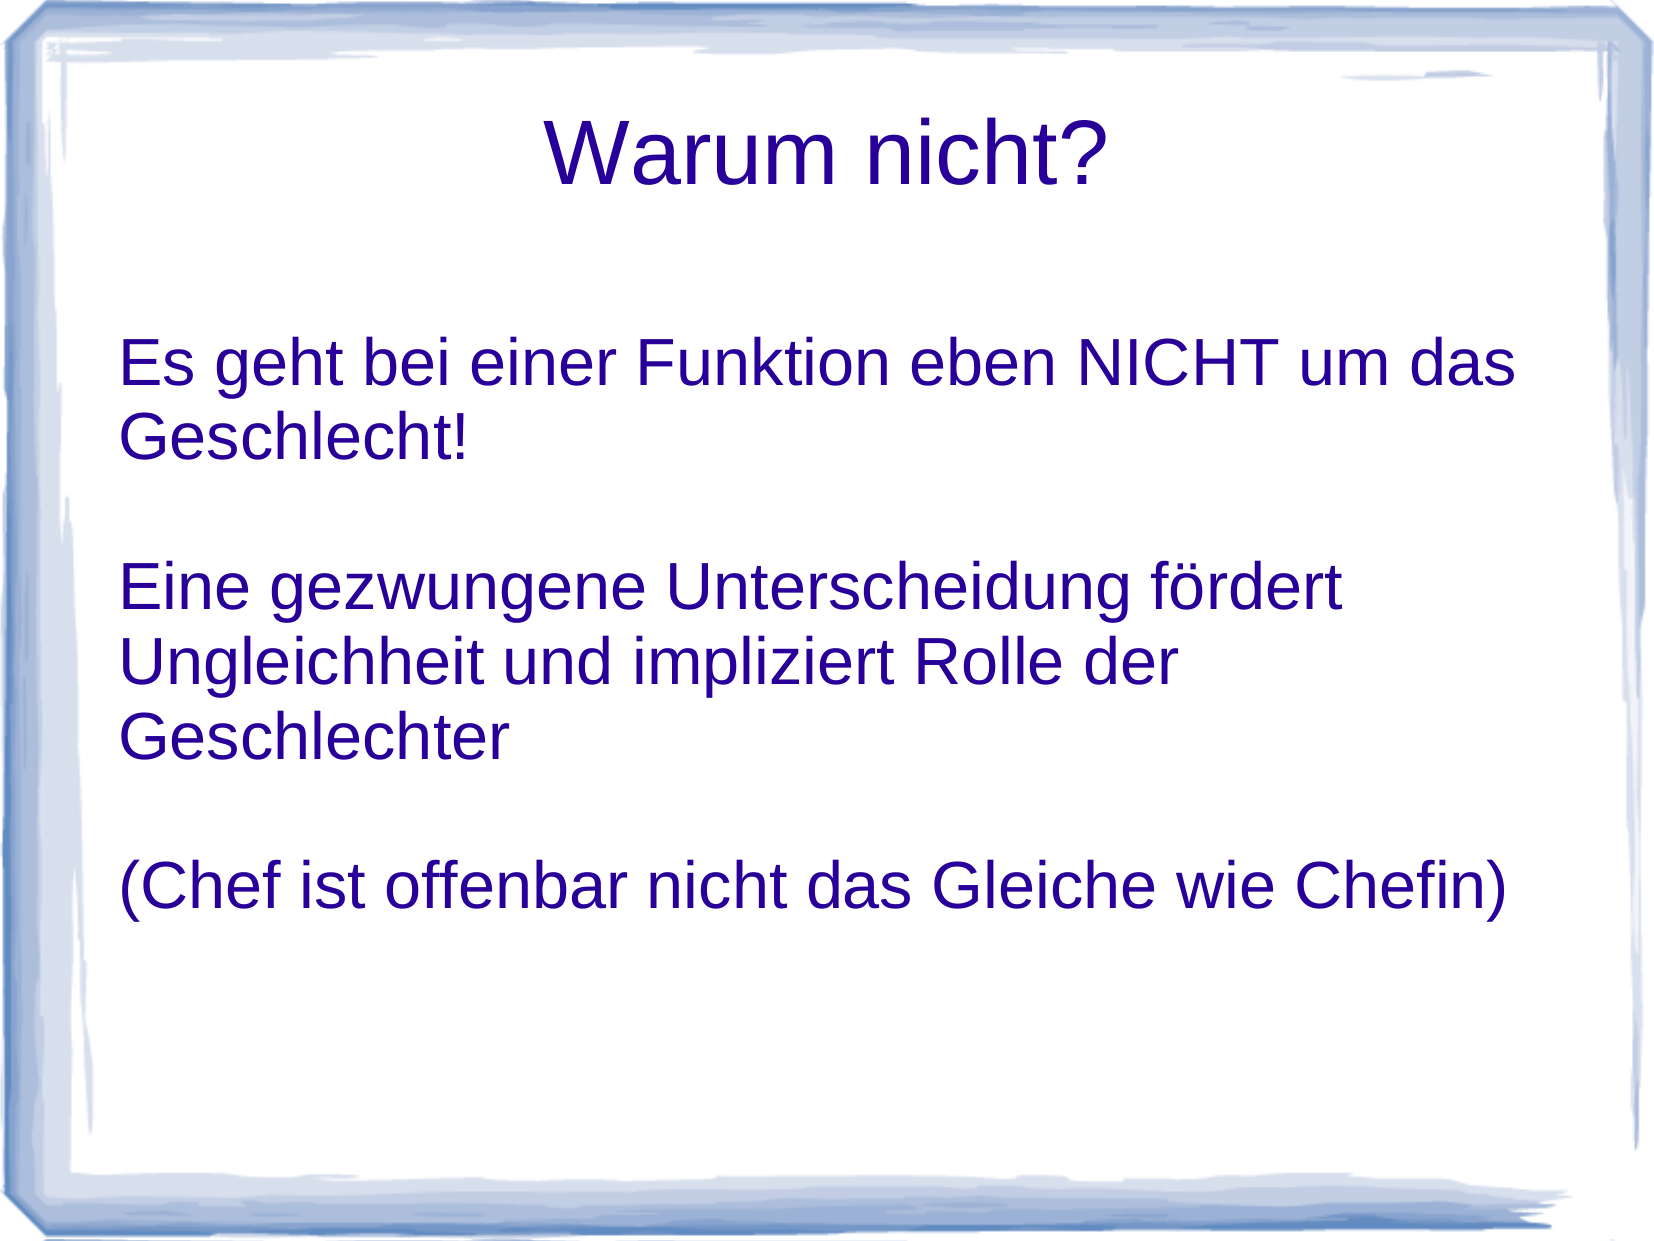

# Warum nicht?
Es geht bei einer Funktion eben NICHT um das Geschlecht!
Eine gezwungene Unterscheidung fördert Ungleichheit und impliziert Rolle der Geschlechter
(Chef ist offenbar nicht das Gleiche wie Chefin)